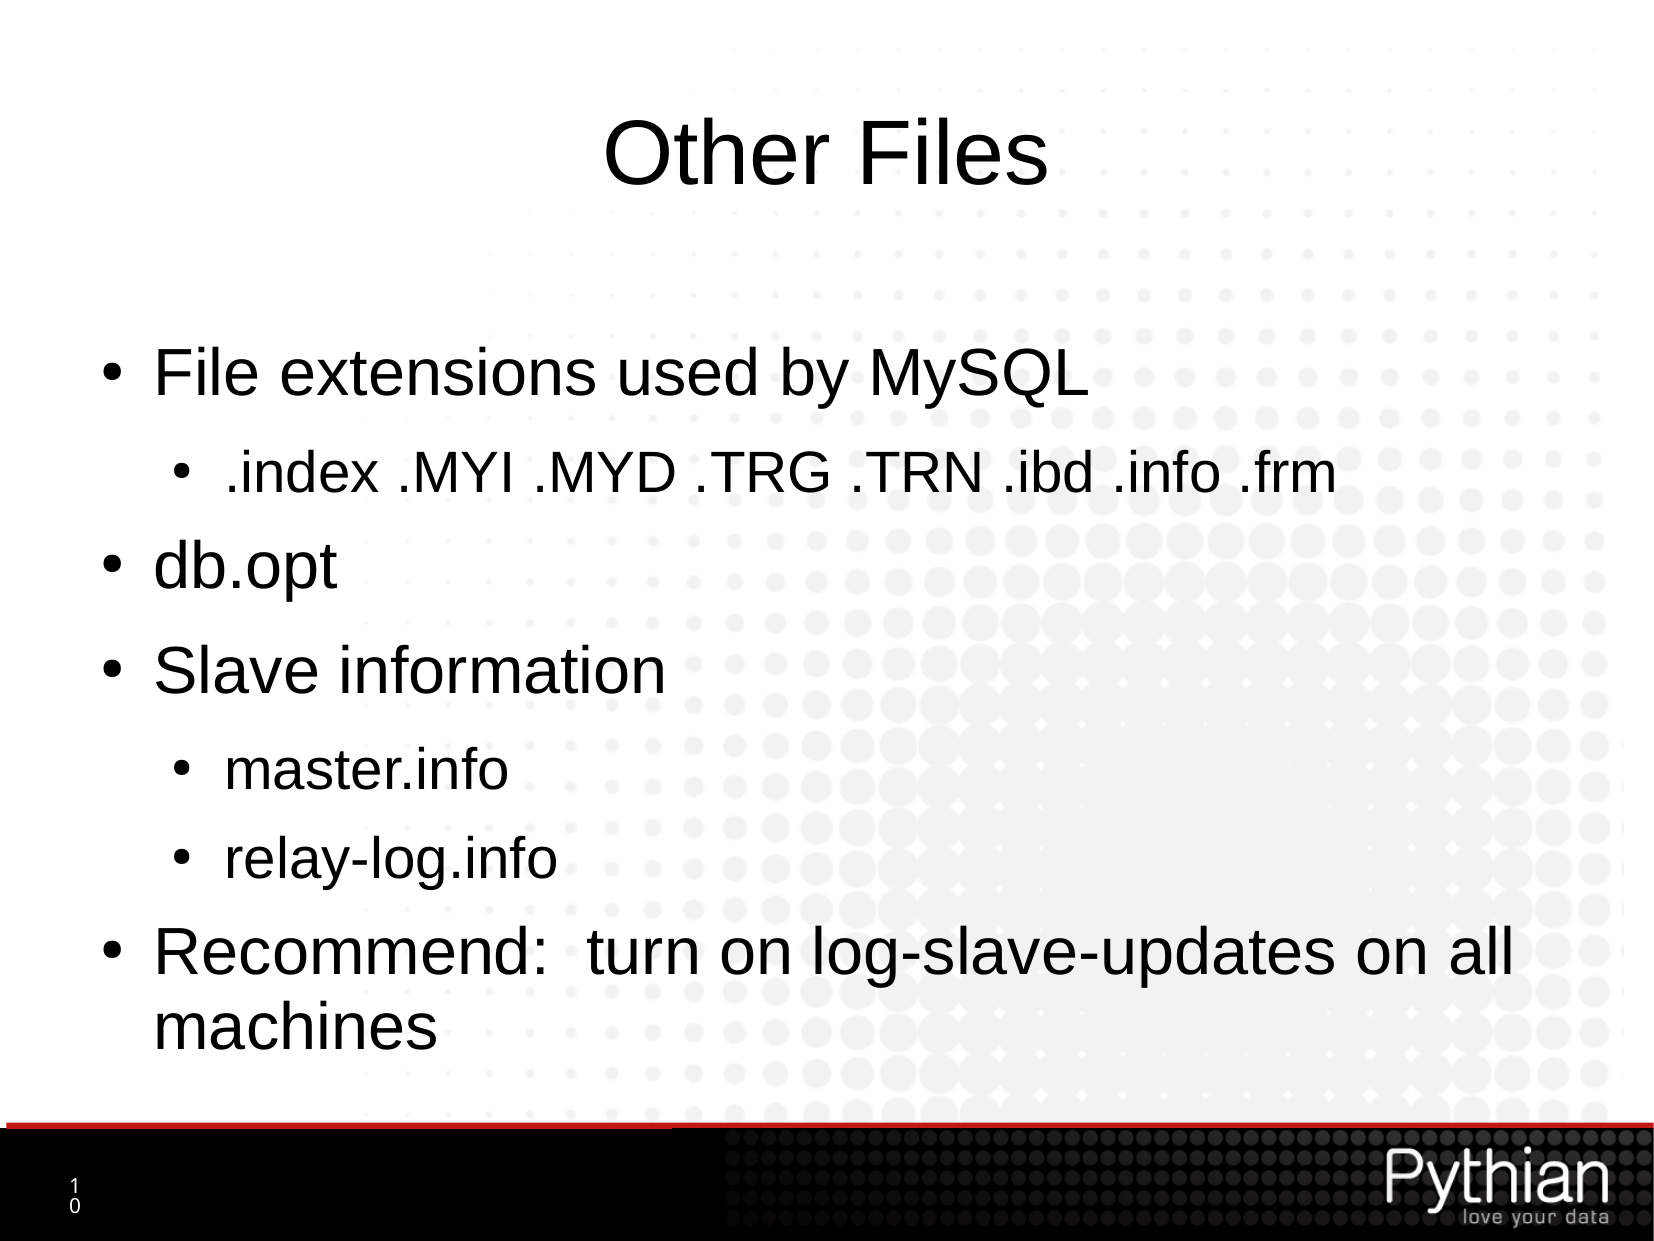

# Other Files
File extensions used by MySQL
.index .MYI .MYD .TRG .TRN .ibd .info .frm
db.opt
Slave information
master.info
relay-log.info
Recommend: turn on log-slave-updates on all machines